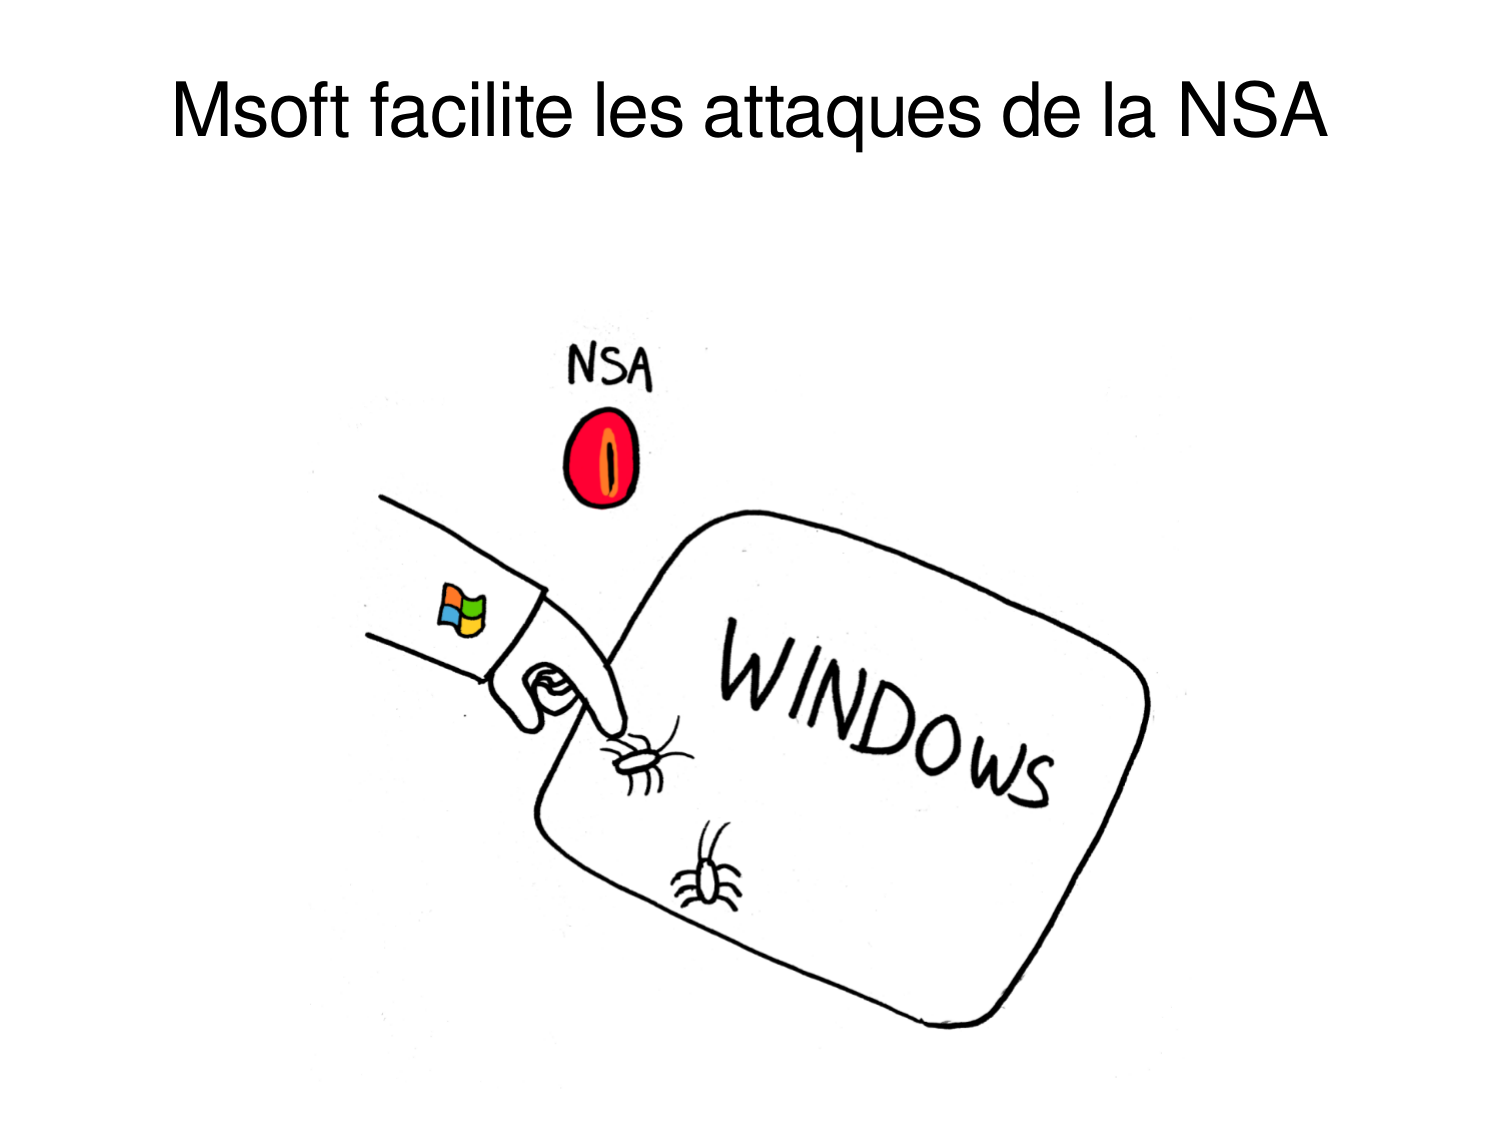

Msoft facilite les attaques de la NSA